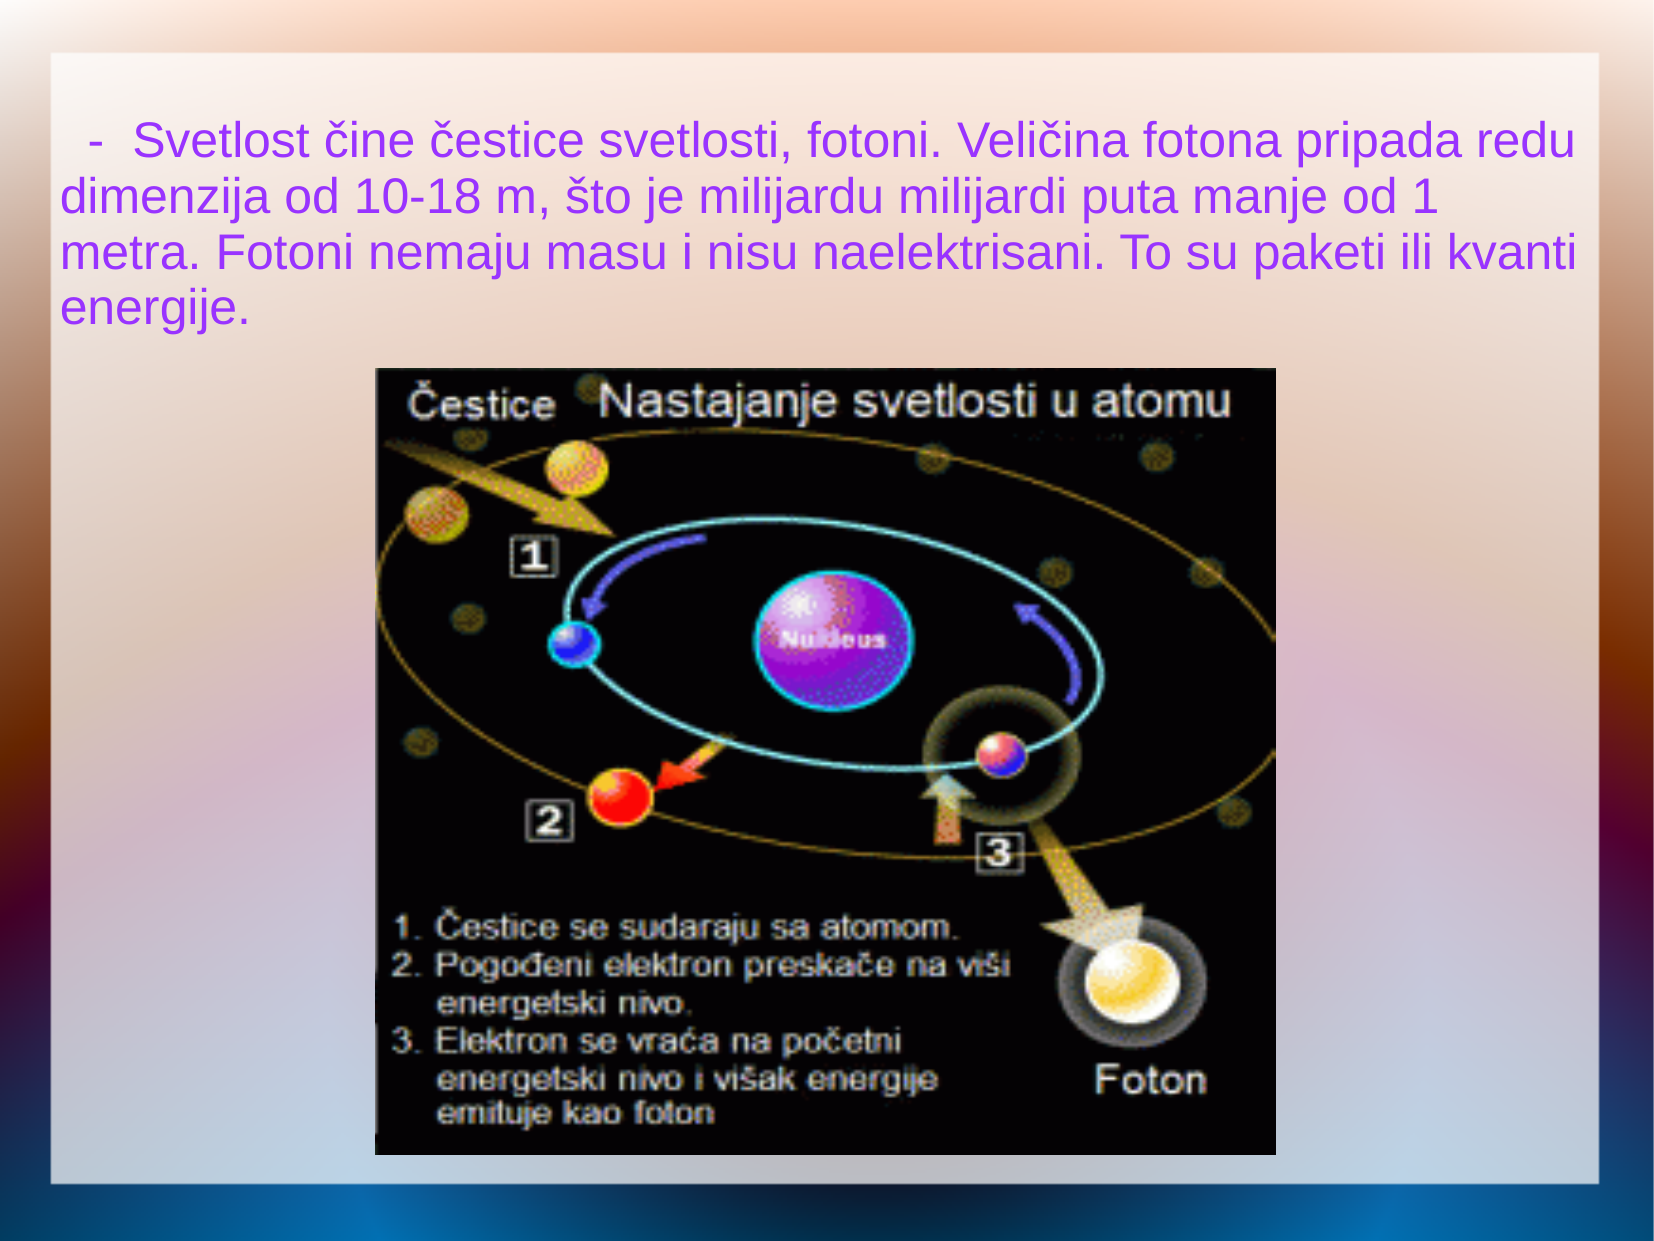

- Svetlost čine čestice svetlosti, fotoni. Veličina fotona pripada redu dimenzija od 10-18 m, što je milijardu milijardi puta manje od 1 metra. Fotoni nemaju masu i nisu naelektrisani. To su paketi ili kvanti energije.